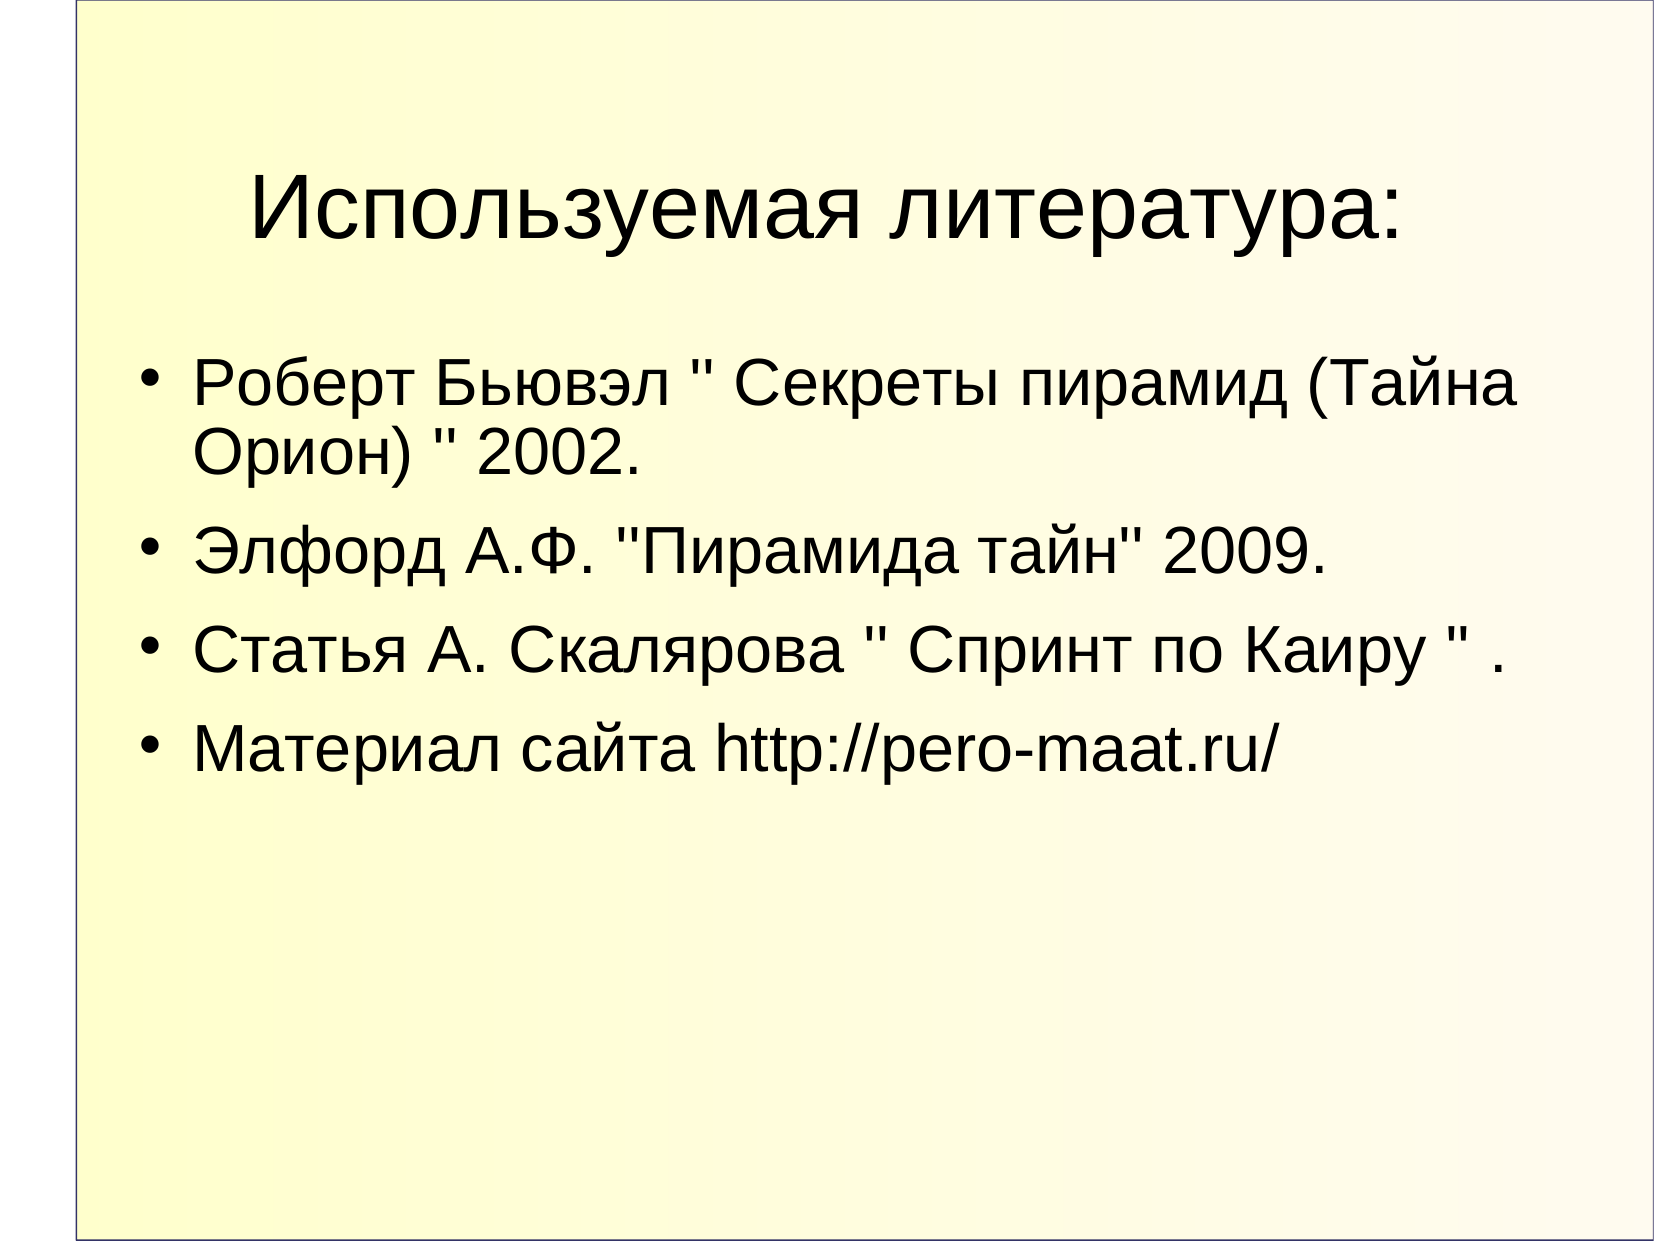

# Используемая литература:
Роберт Бьювэл '' Секреты пирамид (Тайна Орион) '' 2002.
Элфорд А.Ф. ''Пирамида тайн'' 2009.
Статья А. Скалярова '' Спринт по Каиру '' .
Материал сайта http://pero-maat.ru/